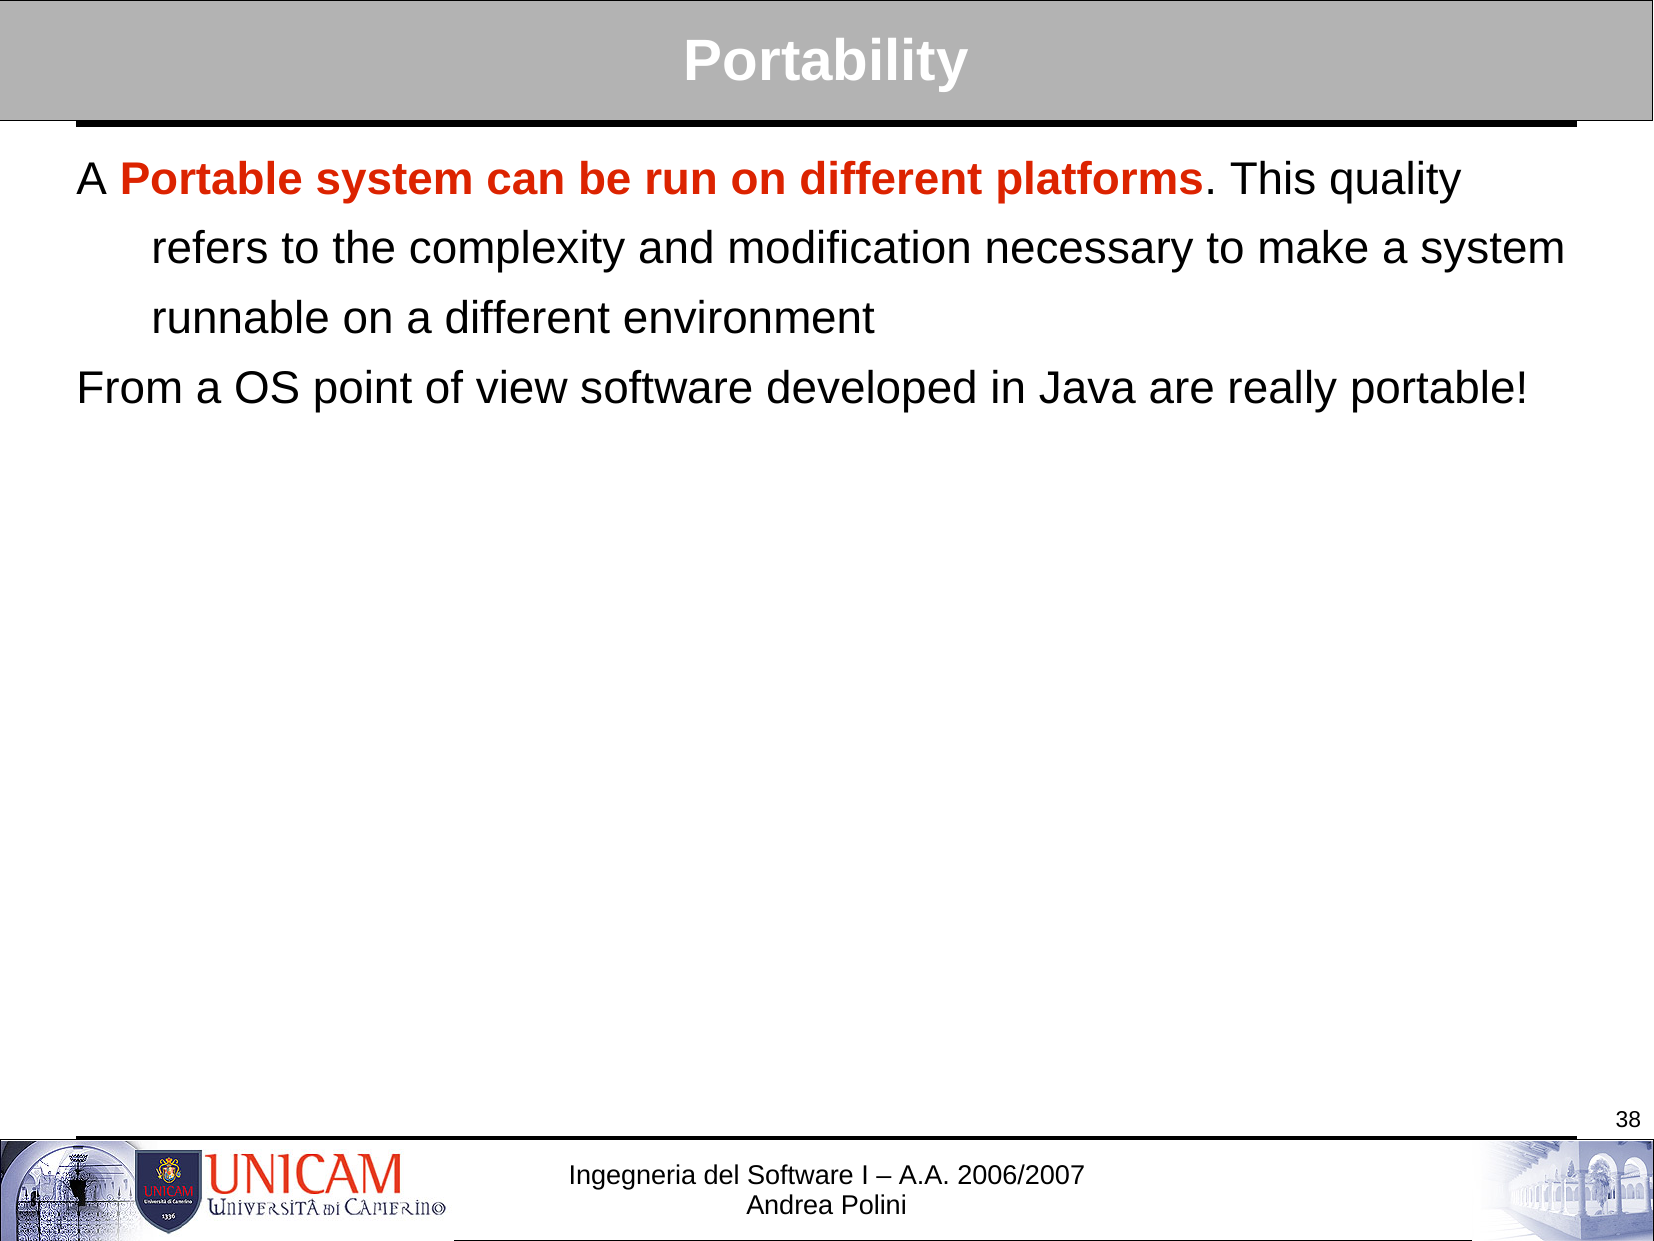

# Portability
A Portable system can be run on different platforms. This quality refers to the complexity and modification necessary to make a system runnable on a different environment
From a OS point of view software developed in Java are really portable!
38